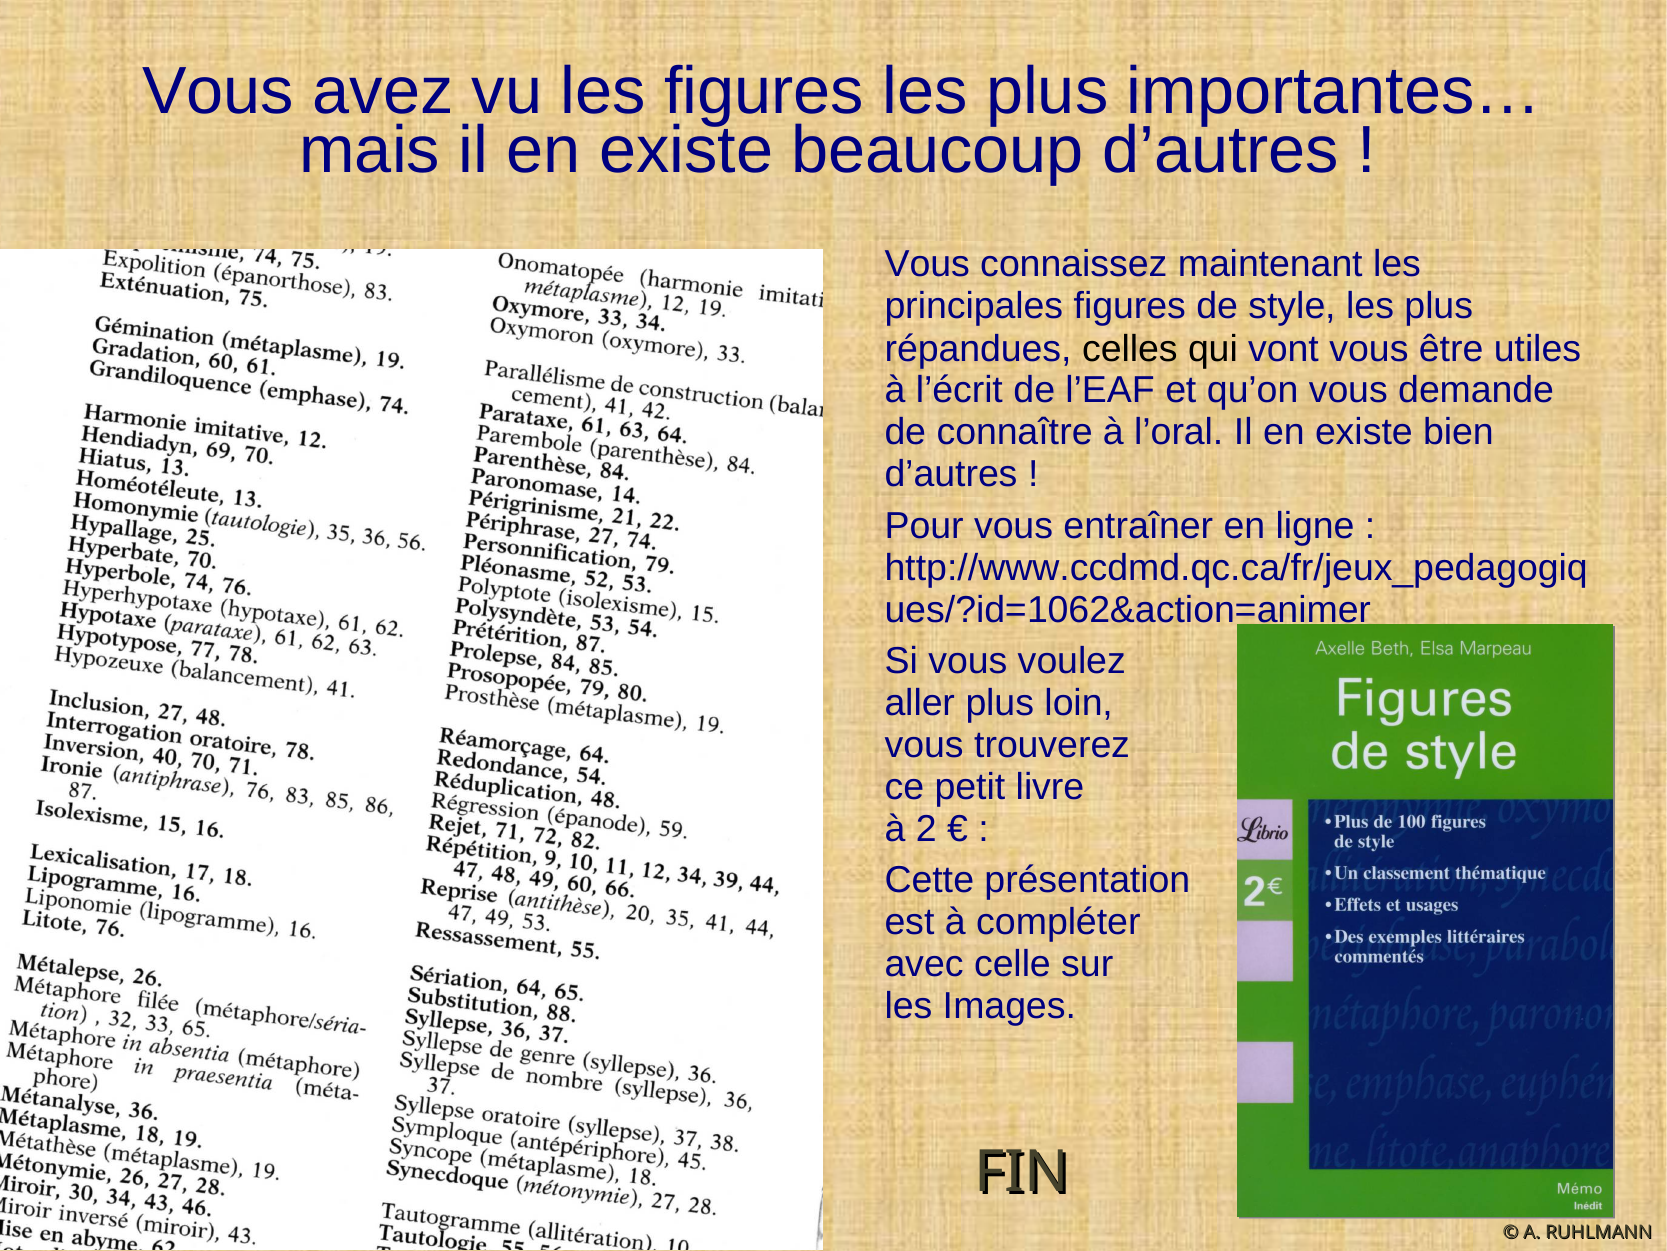

# Vous avez vu les figures les plus importantes… mais il en existe beaucoup d’autres !
Vous connaissez maintenant les principales figures de style, les plus répandues, celles qui vont vous être utiles à l’écrit de l’EAF et qu’on vous demande de connaître à l’oral. Il en existe bien d’autres !
Pour vous entraîner en ligne :
http://www.ccdmd.qc.ca/fr/jeux_pedagogiques/?id=1062&action=animer
Si vous voulez
aller plus loin,
vous trouverez
ce petit livre
à 2 € :
Cette présentation
est à compléter
avec celle sur
les Images.
FIN
© A. RUHLMANN